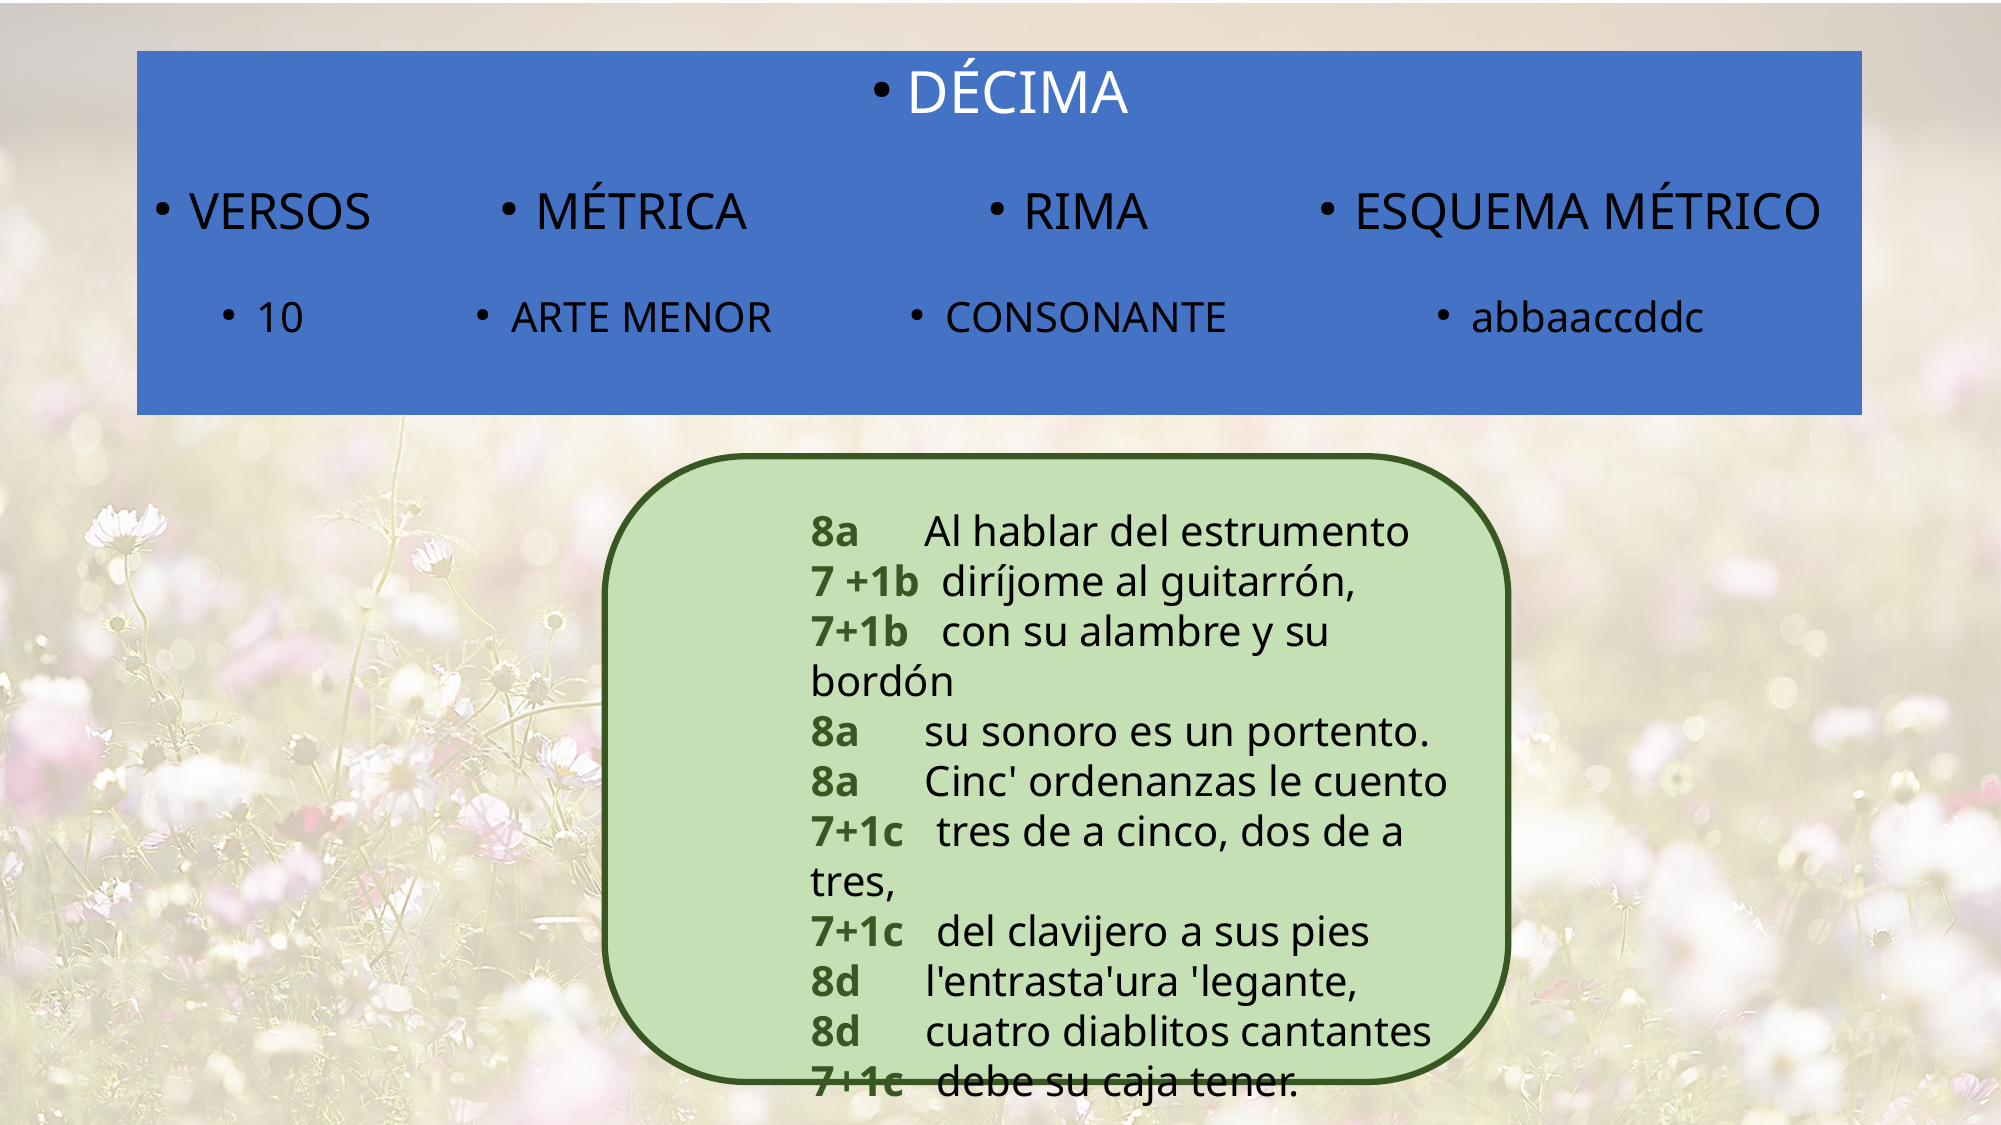

| DÉCIMA | | | |
| --- | --- | --- | --- |
| VERSOS | MÉTRICA | RIMA | ESQUEMA MÉTRICO |
| 10 | ARTE MENOR | CONSONANTE | abbaaccddc |
8a Al hablar del estrumento
7 +1b diríjome al guitarrón,
7+1b con su alambre y su bordón
8a su sonoro es un portento.
8a Cinc' ordenanzas le cuento
7+1c tres de a cinco, dos de a tres,
7+1c del clavijero a sus pies
8d l'entrasta'ura 'legante,
8d cuatro diablitos cantantes
7+1c debe su caja tener.
Violeta Parra